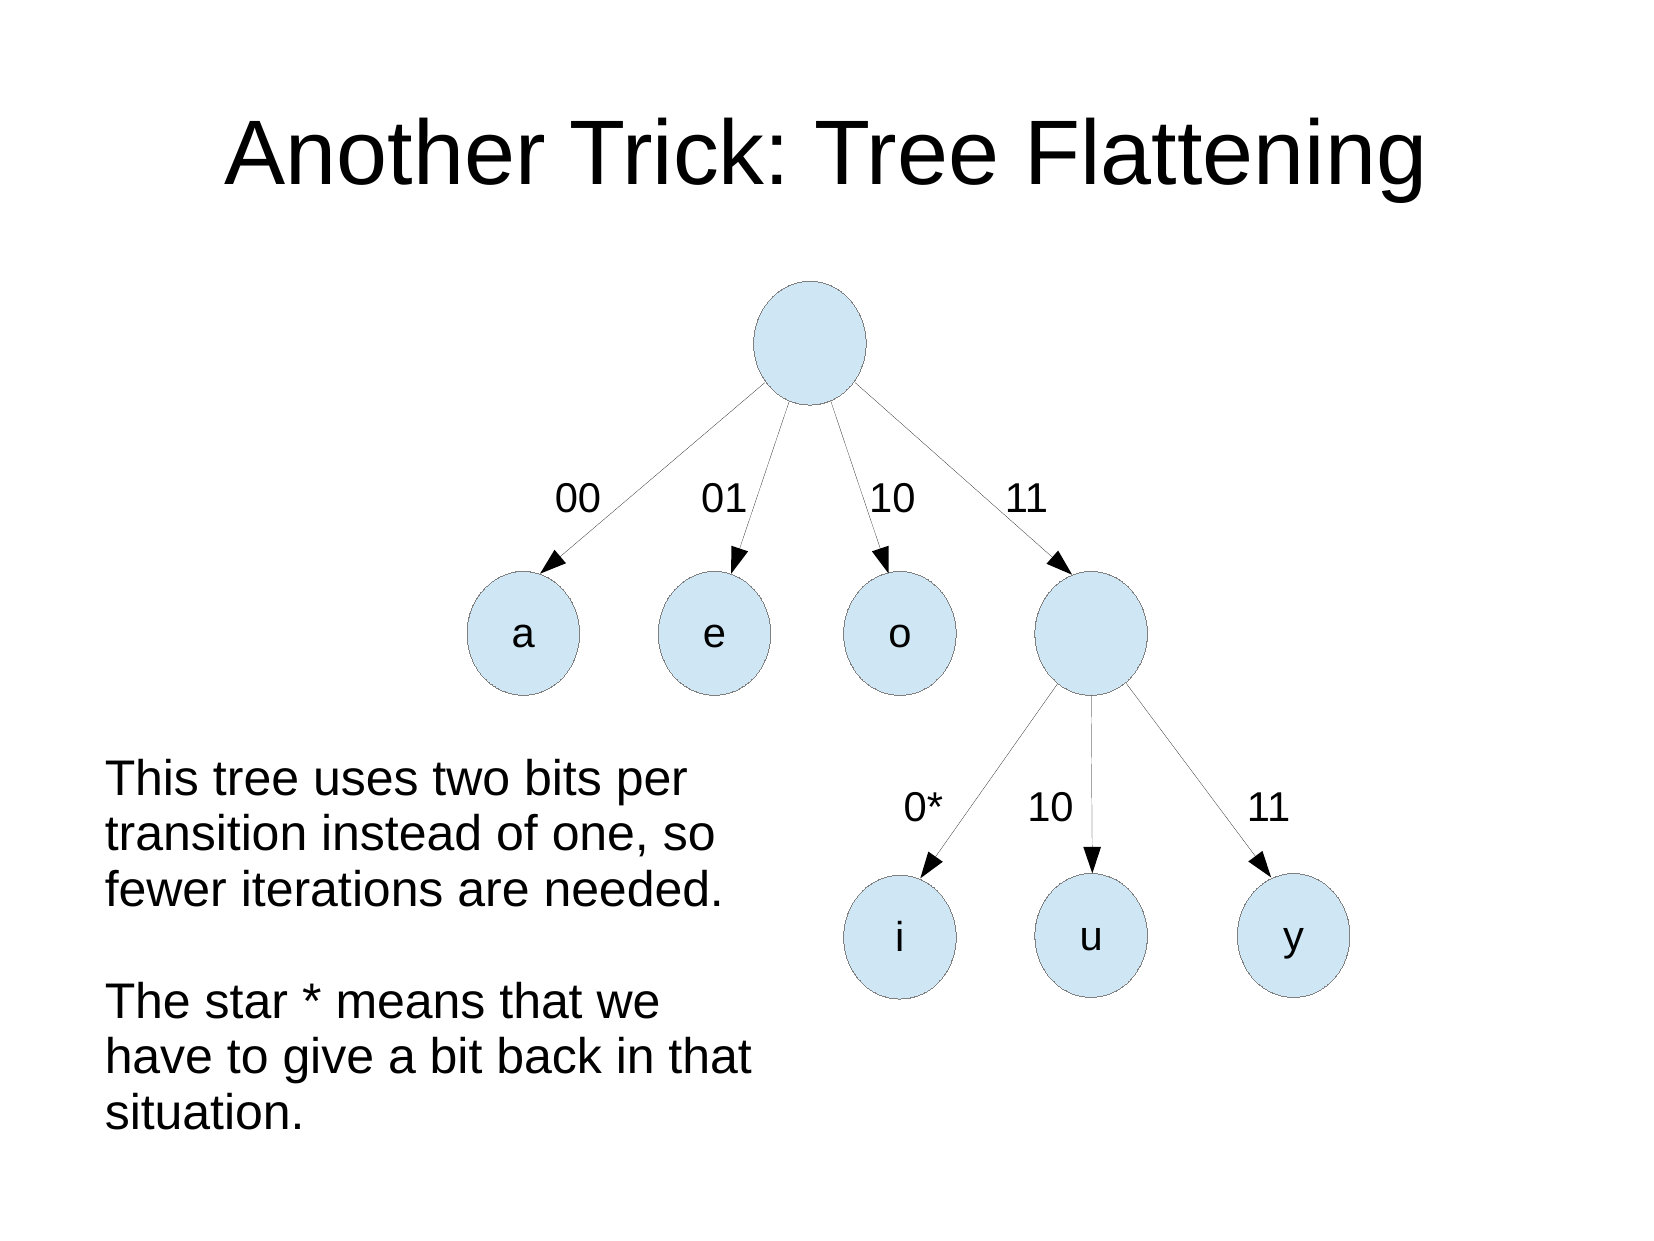

# Another Trick: Tree Flattening
00
01
10
11
a
e
o
This tree uses two bits per transition instead of one, so fewer iterations are needed.
The star * means that we have to give a bit back in that situation.
0*
10
11
u
y
i